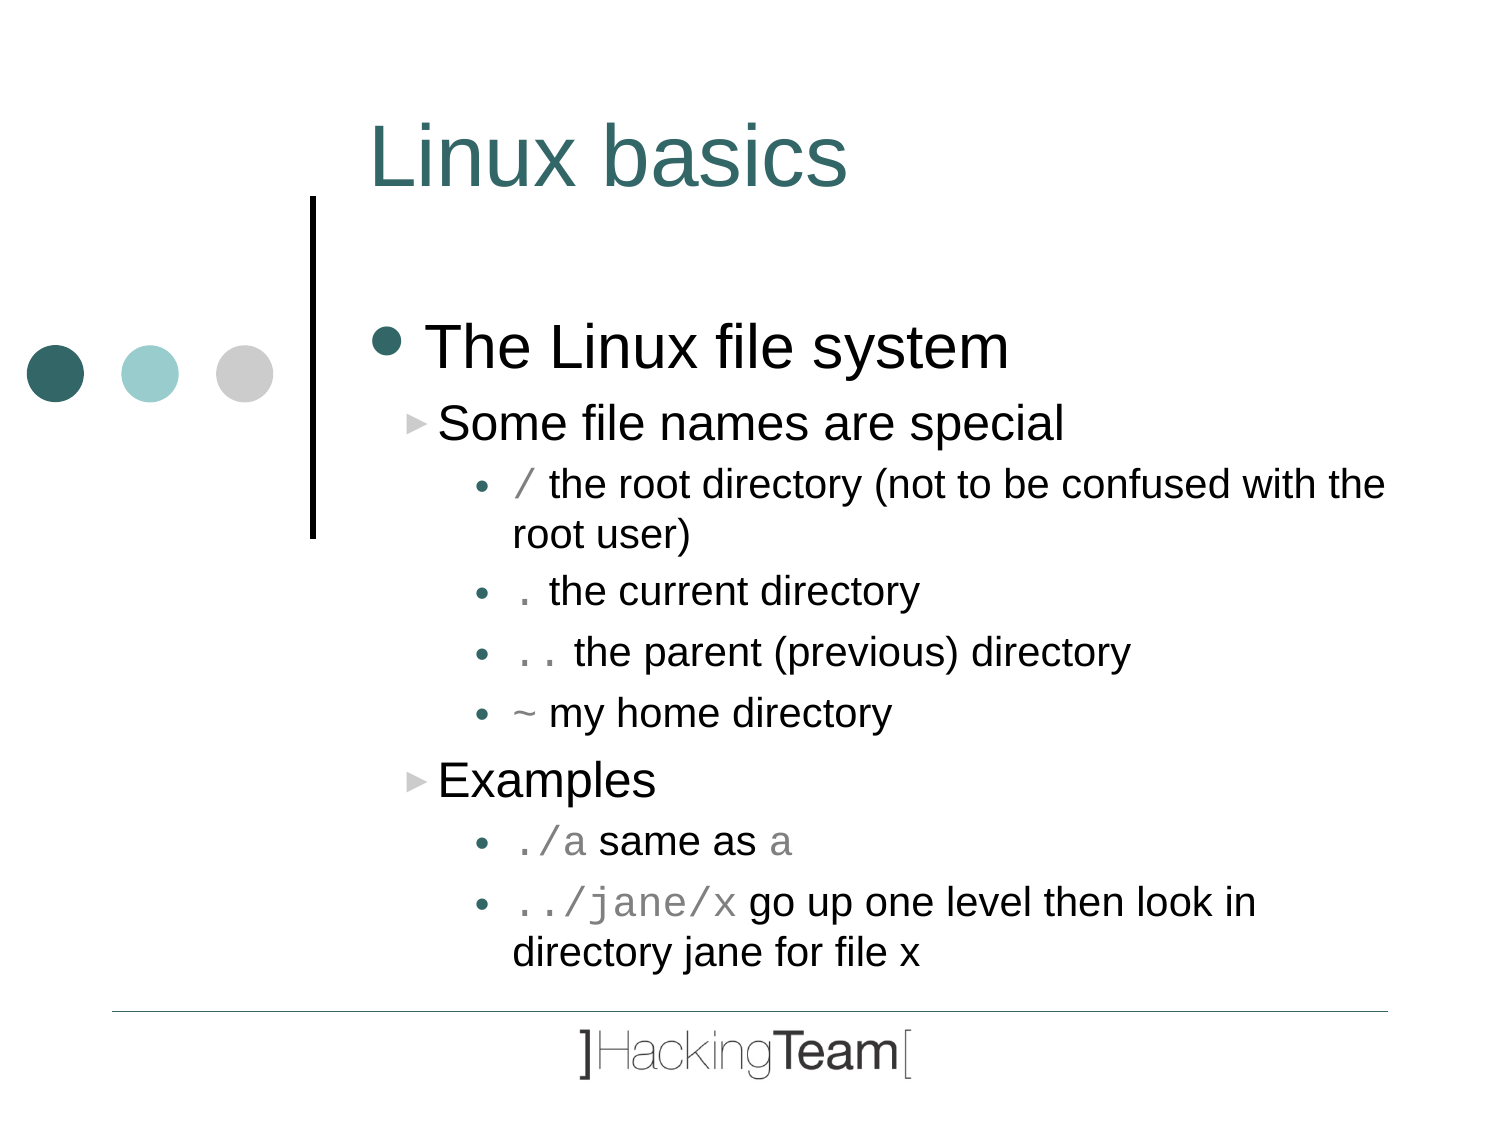

# Linux basics
The Linux file system
Some file names are special
/ the root directory (not to be confused with the root user)
. the current directory
.. the parent (previous) directory
~ my home directory
Examples
./a same as a
../jane/x go up one level then look in directory jane for file x